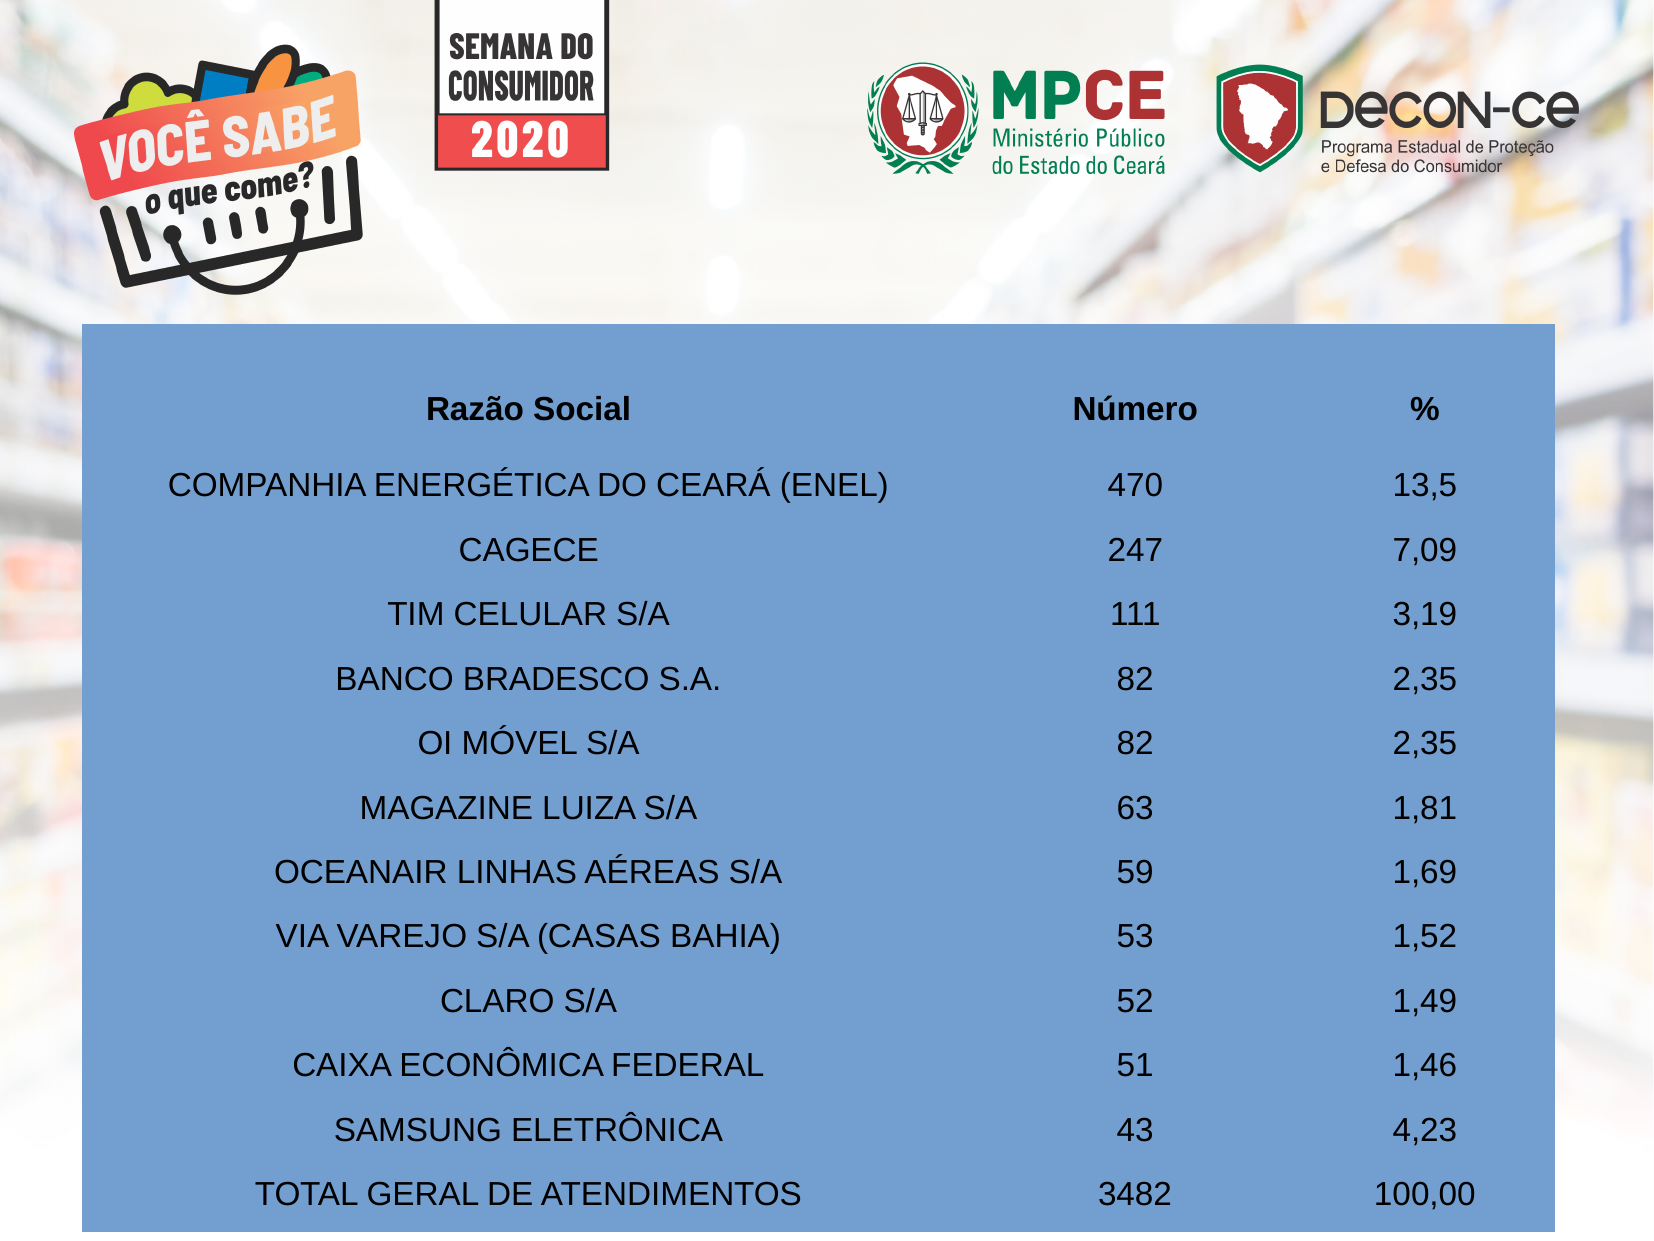

RANKING DE ATENDIMENTOS
| | | |
| --- | --- | --- |
| Razão Social | Número | % |
| COMPANHIA ENERGÉTICA DO CEARÁ (ENEL) | 470 | 13,5 |
| CAGECE | 247 | 7,09 |
| TIM CELULAR S/A | 111 | 3,19 |
| BANCO BRADESCO S.A. | 82 | 2,35 |
| OI MÓVEL S/A | 82 | 2,35 |
| MAGAZINE LUIZA S/A | 63 | 1,81 |
| OCEANAIR LINHAS AÉREAS S/A | 59 | 1,69 |
| VIA VAREJO S/A (CASAS BAHIA) | 53 | 1,52 |
| CLARO S/A | 52 | 1,49 |
| CAIXA ECONÔMICA FEDERAL | 51 | 1,46 |
| SAMSUNG ELETRÔNICA | 43 | 4,23 |
| TOTAL GERAL DE ATENDIMENTOS | 3482 | 100,00 |